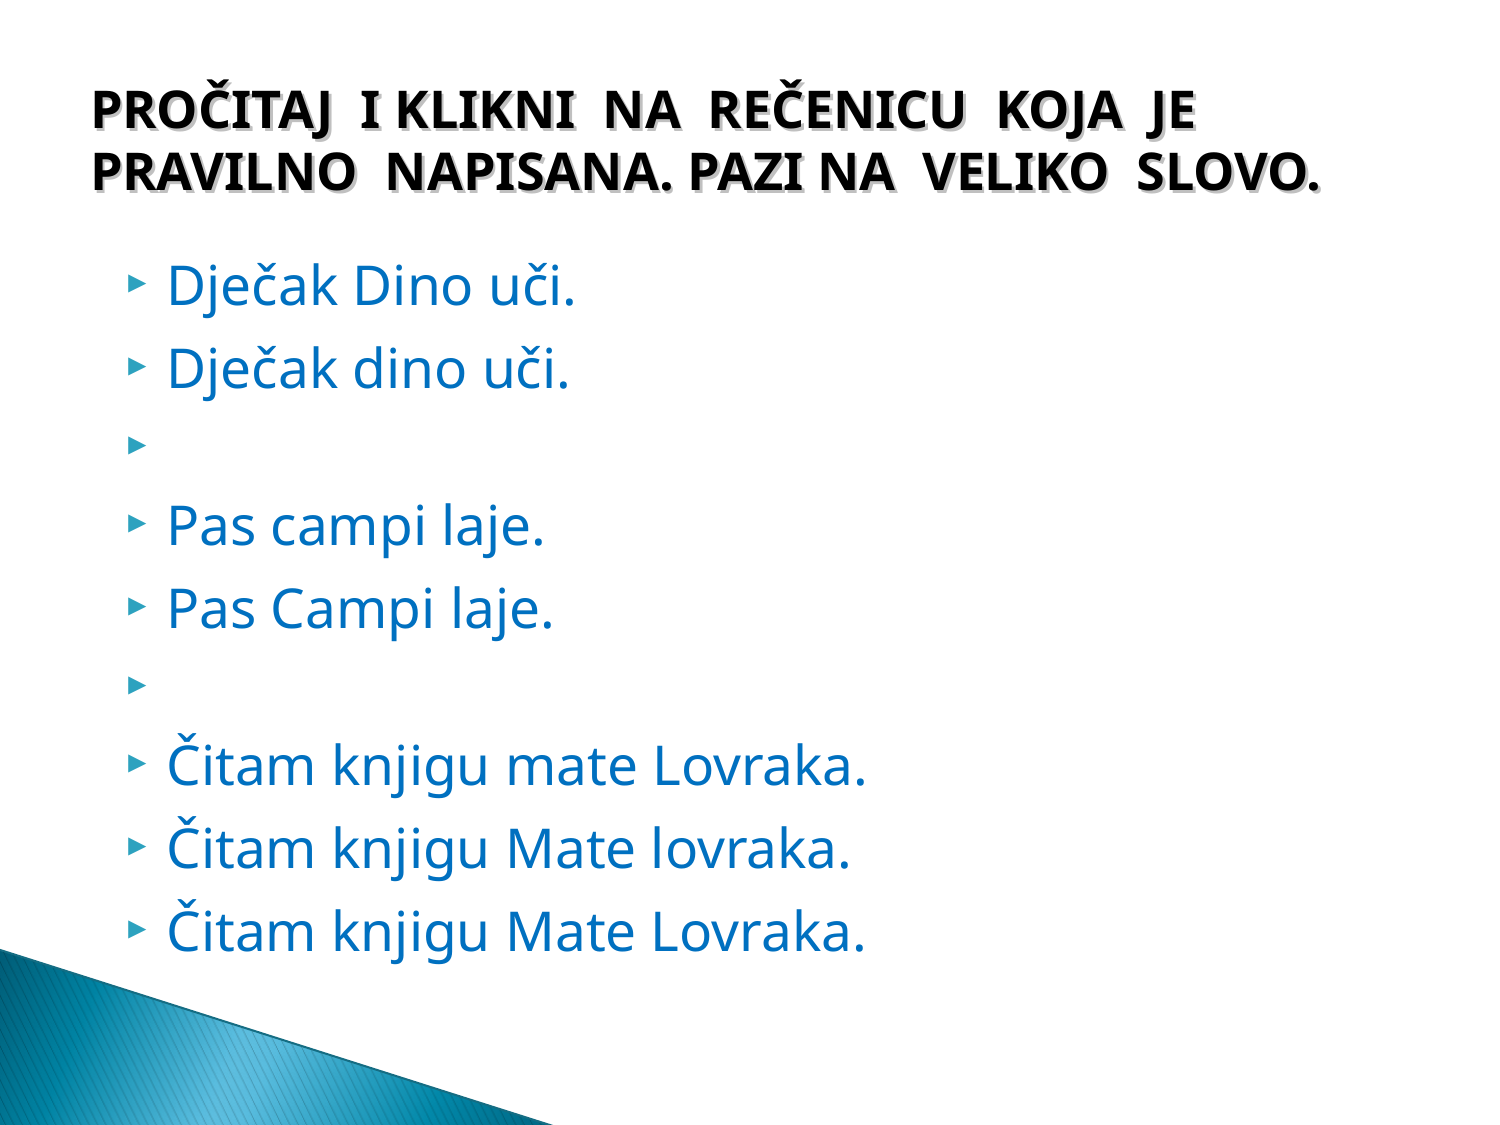

PROČITAJ I KLIKNI NA REČENICU KOJA JE PRAVILNO NAPISANA. PAZI NA VELIKO SLOVO.
# Dječak Dino uči.
Dječak dino uči.
Pas campi laje.
Pas Campi laje.
Čitam knjigu mate Lovraka.
Čitam knjigu Mate lovraka.
Čitam knjigu Mate Lovraka.